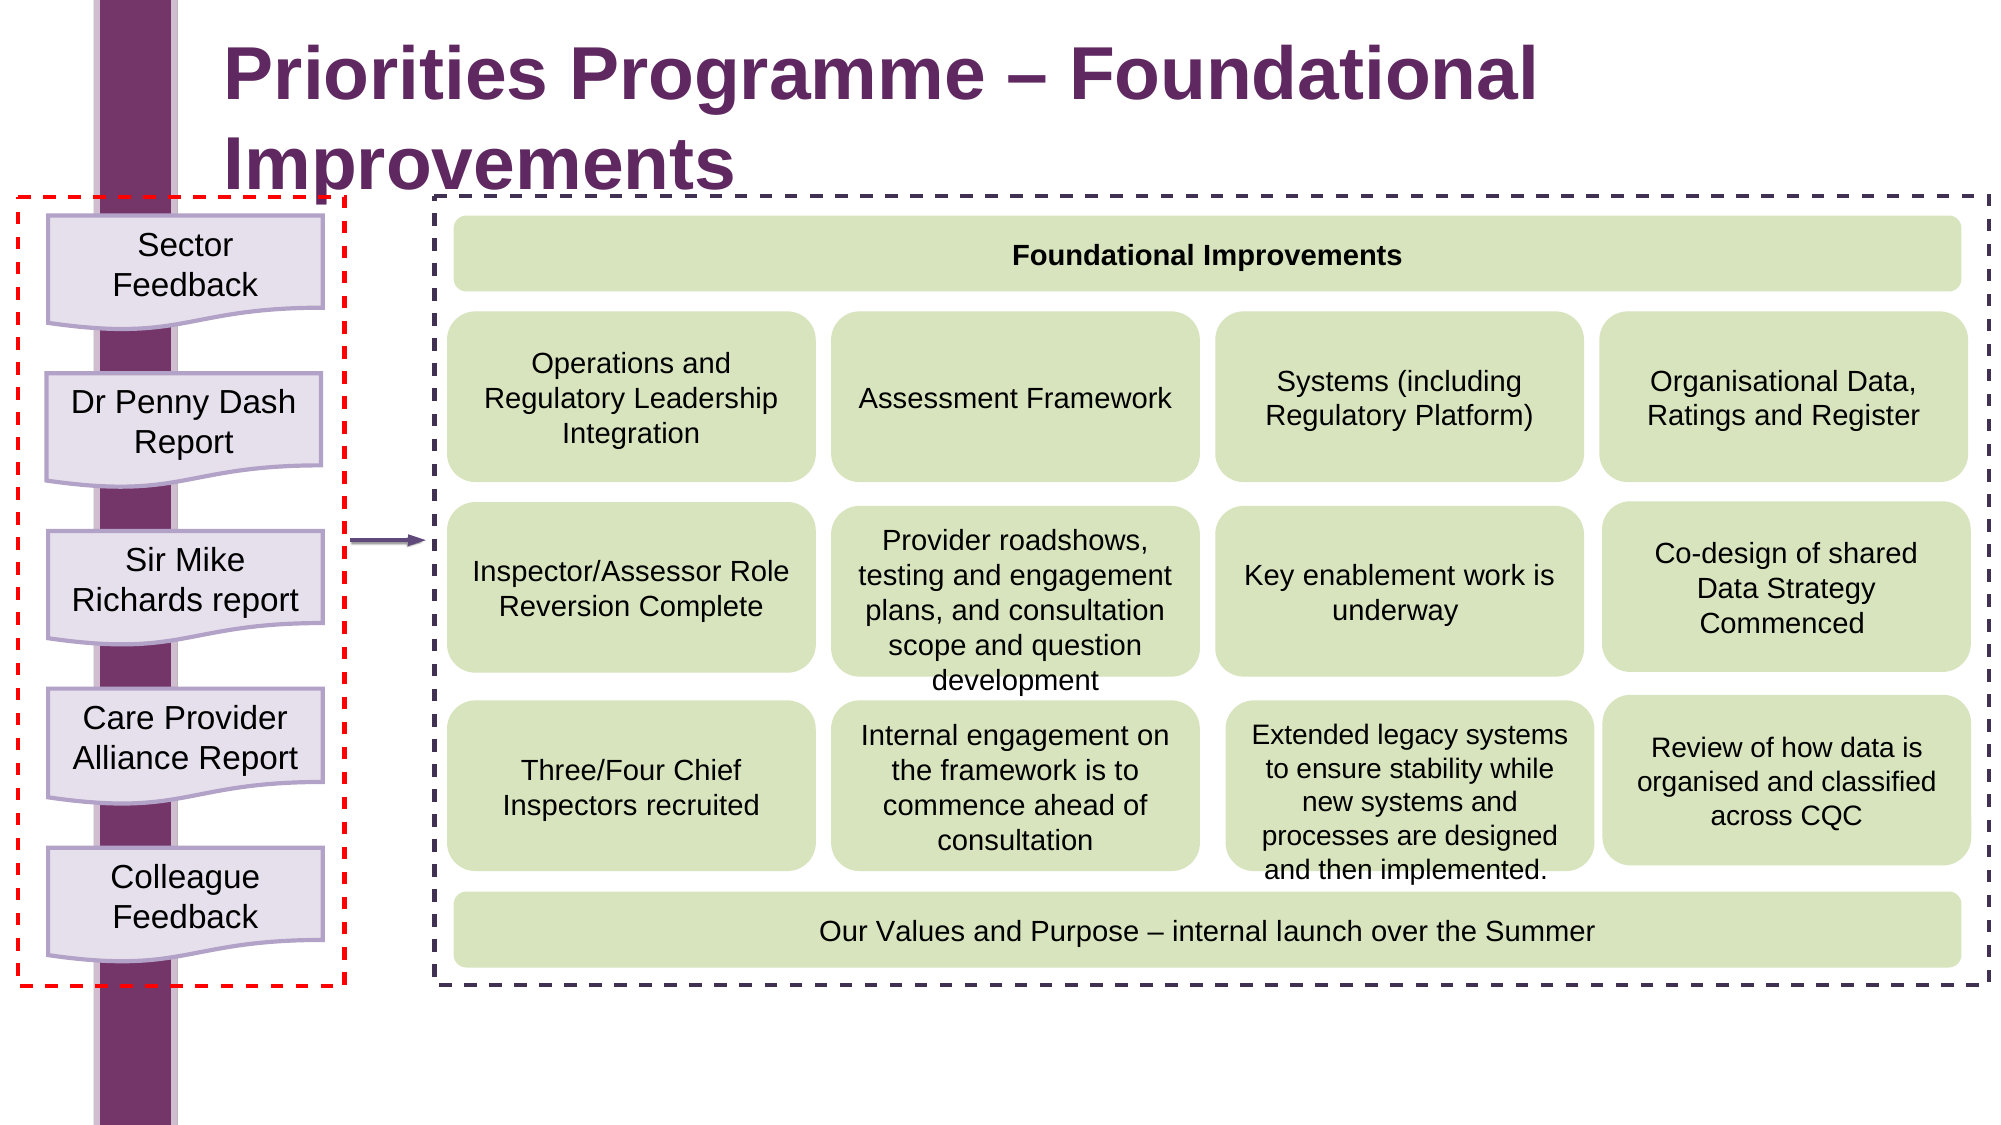

# Priorities Programme – Foundational Improvements
Sector Feedback
Foundational Improvements
Operations and Regulatory Leadership Integration
Assessment Framework
Systems (including Regulatory Platform)
Organisational Data, Ratings and Register
Dr Penny Dash Report
Co-design of shared Data Strategy Commenced
Inspector/Assessor Role Reversion Complete
Provider roadshows, testing and engagement plans, and consultation scope and question development
Key enablement work is underway
Sir Mike Richards report
Care Provider Alliance Report
Review of how data is organised and classified across CQC
Three/Four Chief Inspectors recruited
Internal engagement on the framework is to commence ahead of consultation
Extended legacy systems to ensure stability while new systems and processes are designed and then implemented.
Colleague Feedback
Our Values and Purpose – internal launch over the Summer